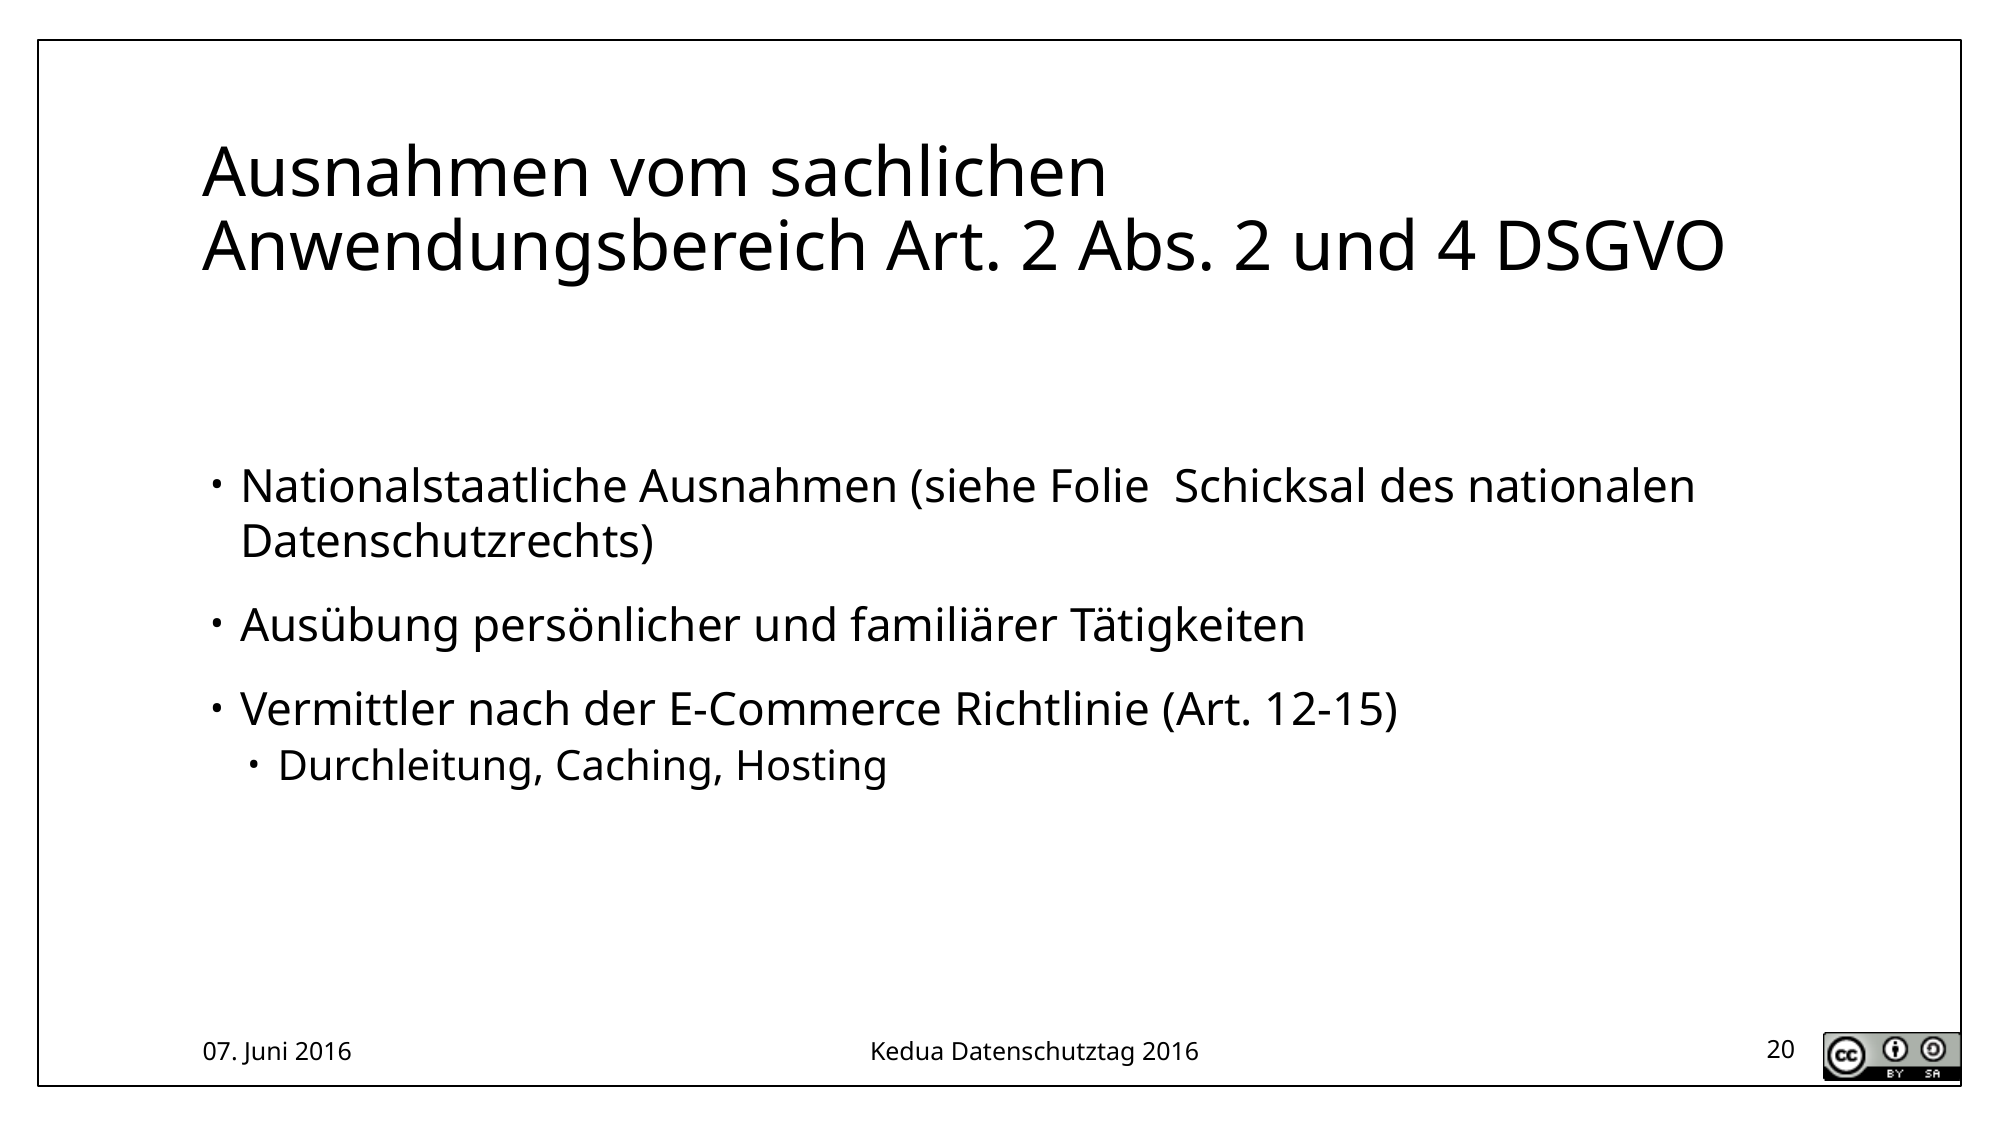

# Ausnahmen vom sachlichen Anwendungsbereich Art. 2 Abs. 2 und 4 DSGVO
Nationalstaatliche Ausnahmen (siehe Folie Schicksal des nationalen Datenschutzrechts)
Ausübung persönlicher und familiärer Tätigkeiten
Vermittler nach der E-Commerce Richtlinie (Art. 12-15)
Durchleitung, Caching, Hosting
07. Juni 2016
Kedua Datenschutztag 2016